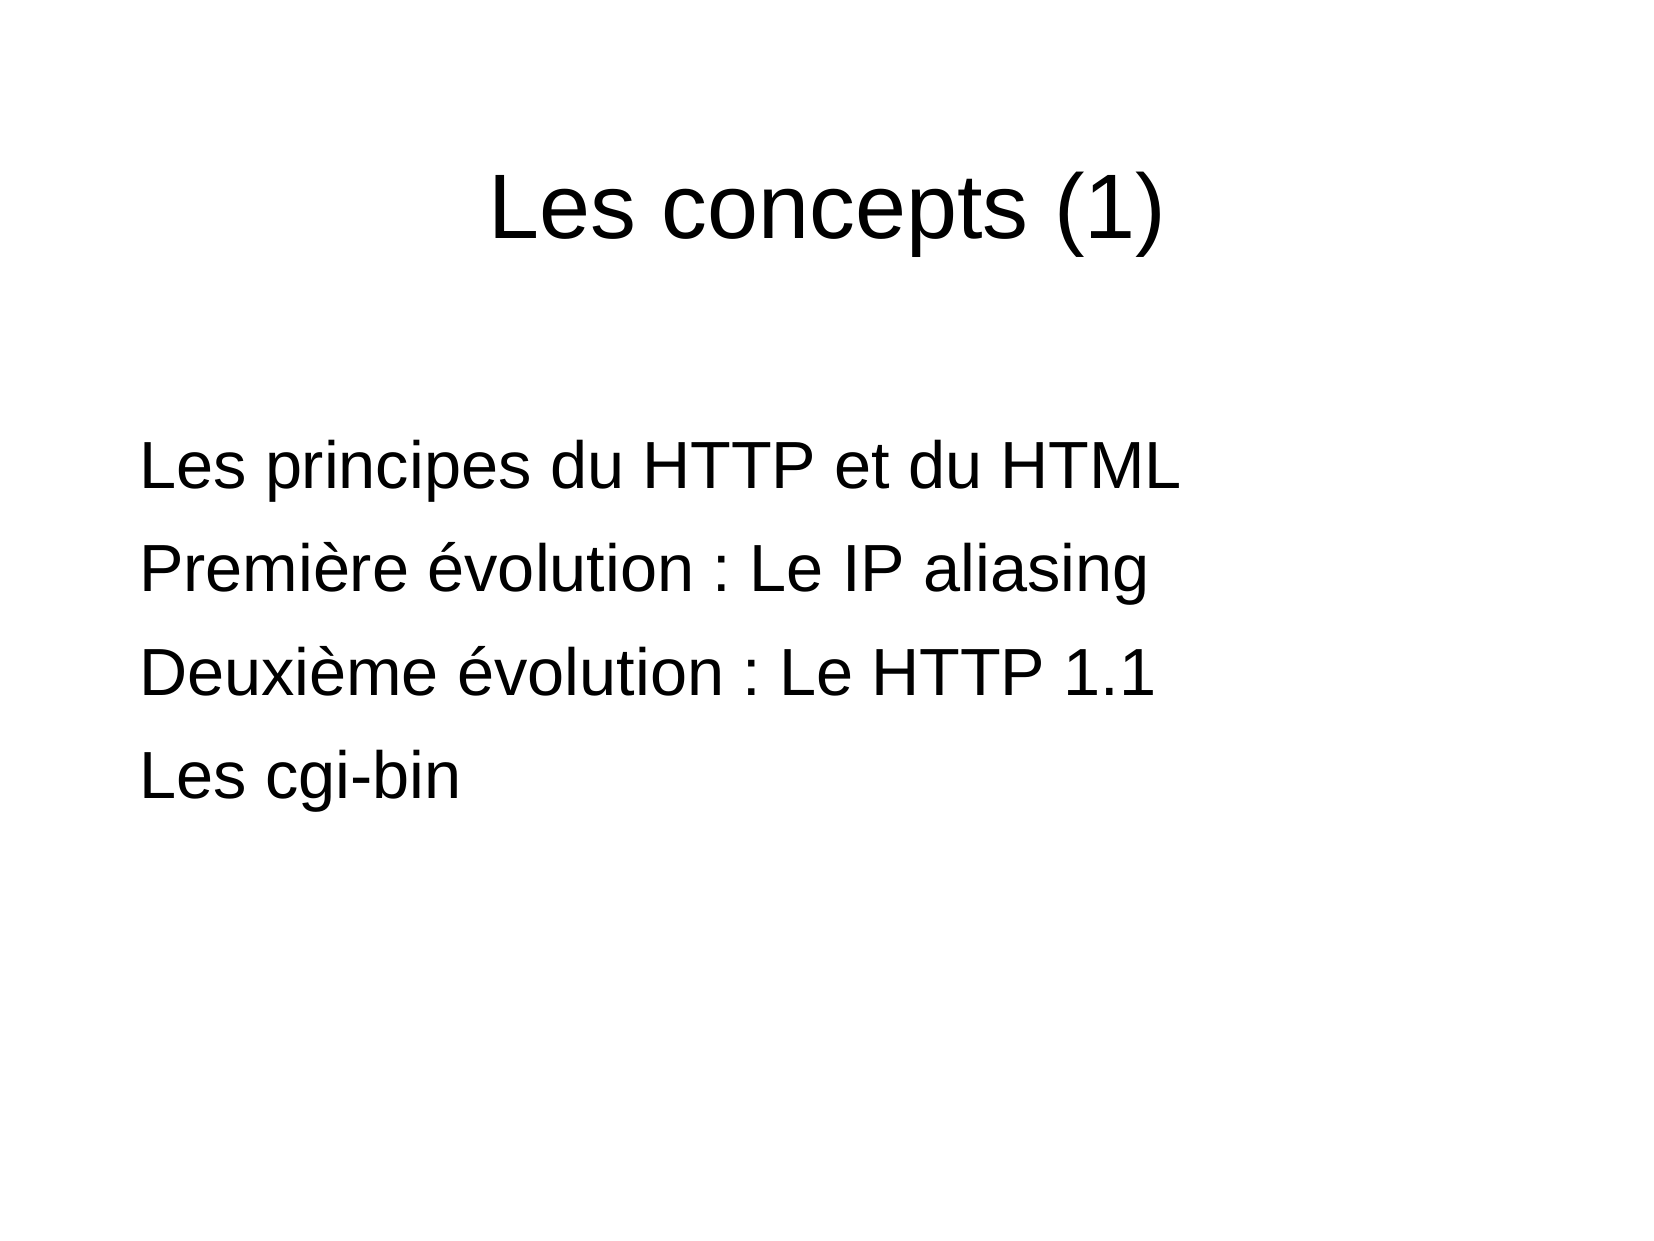

# Les concepts (1)
Les principes du HTTP et du HTML
Première évolution : Le IP aliasing
Deuxième évolution : Le HTTP 1.1
Les cgi-bin